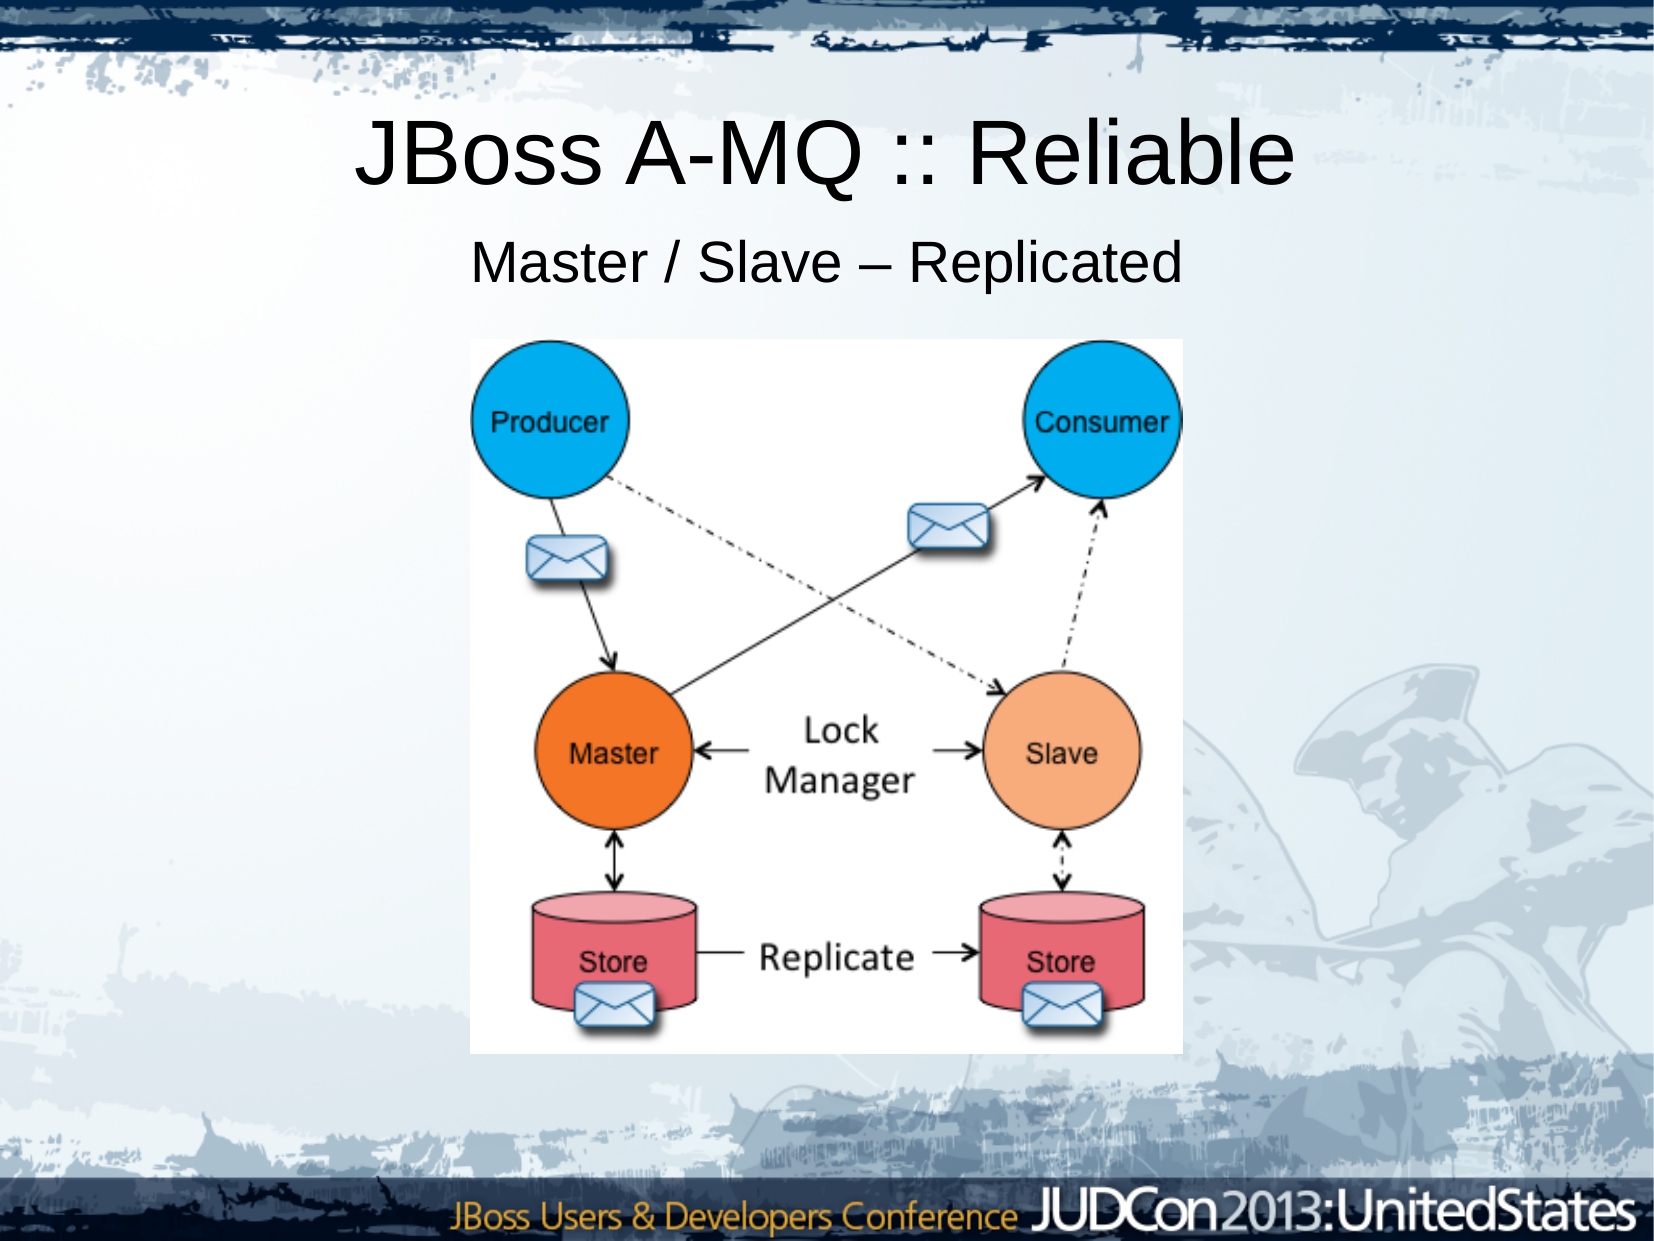

# JBoss A-MQ :: Reliable
Master / Slave – Replicated